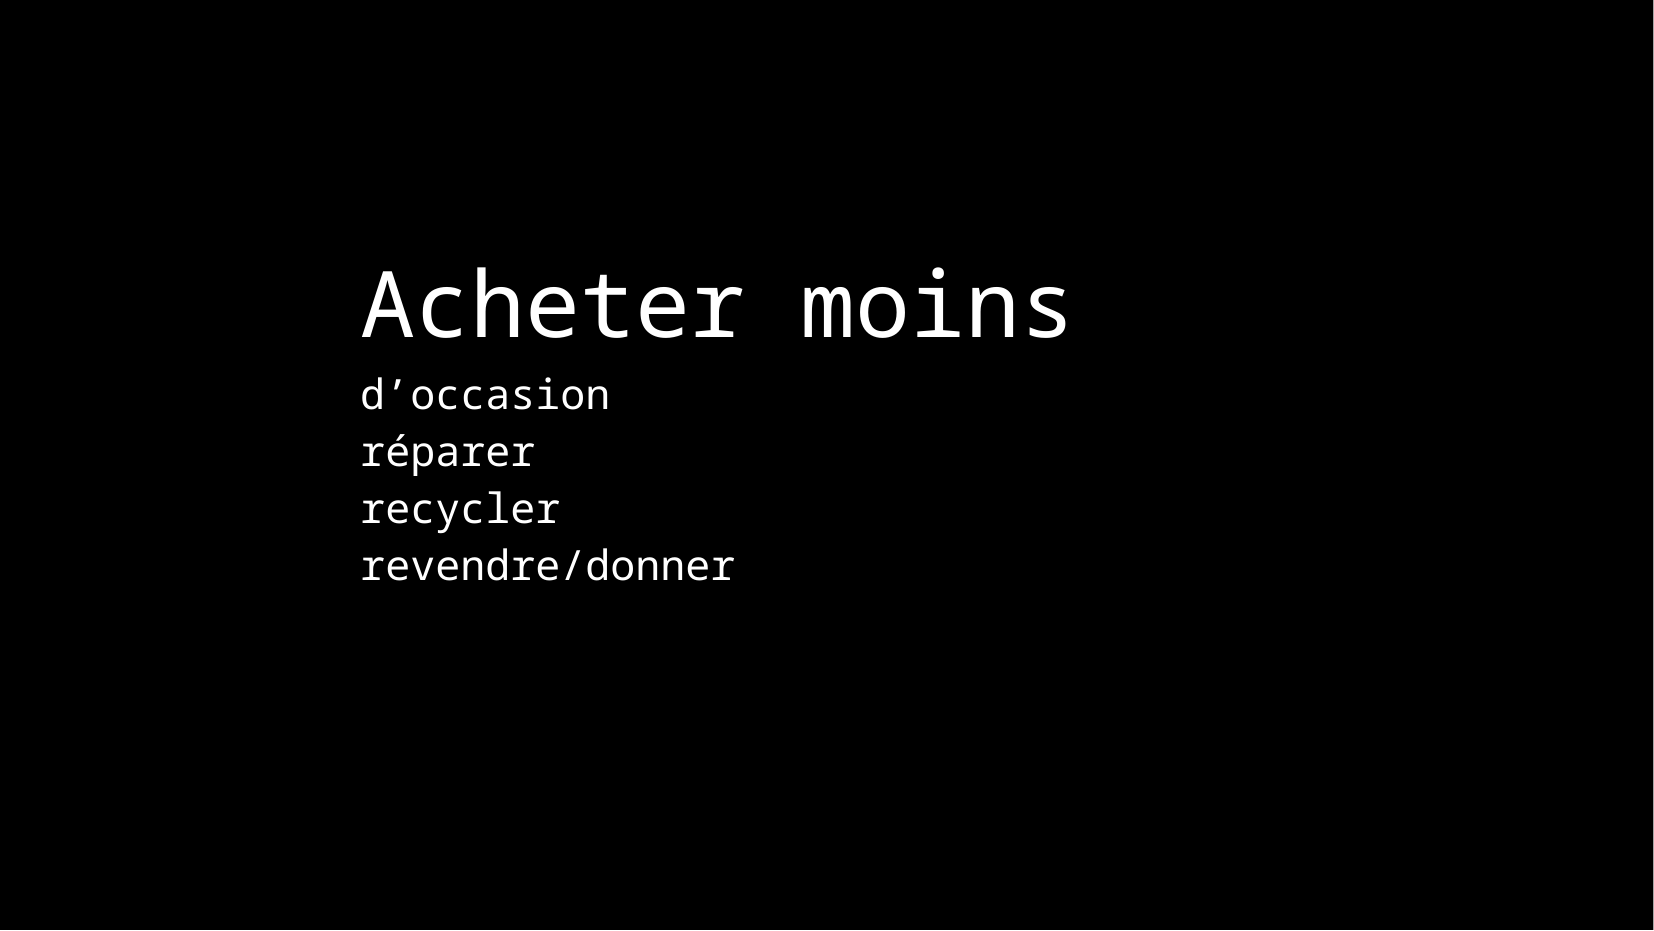

# Acheter moins d’occasion réparer recycler revendre/donner